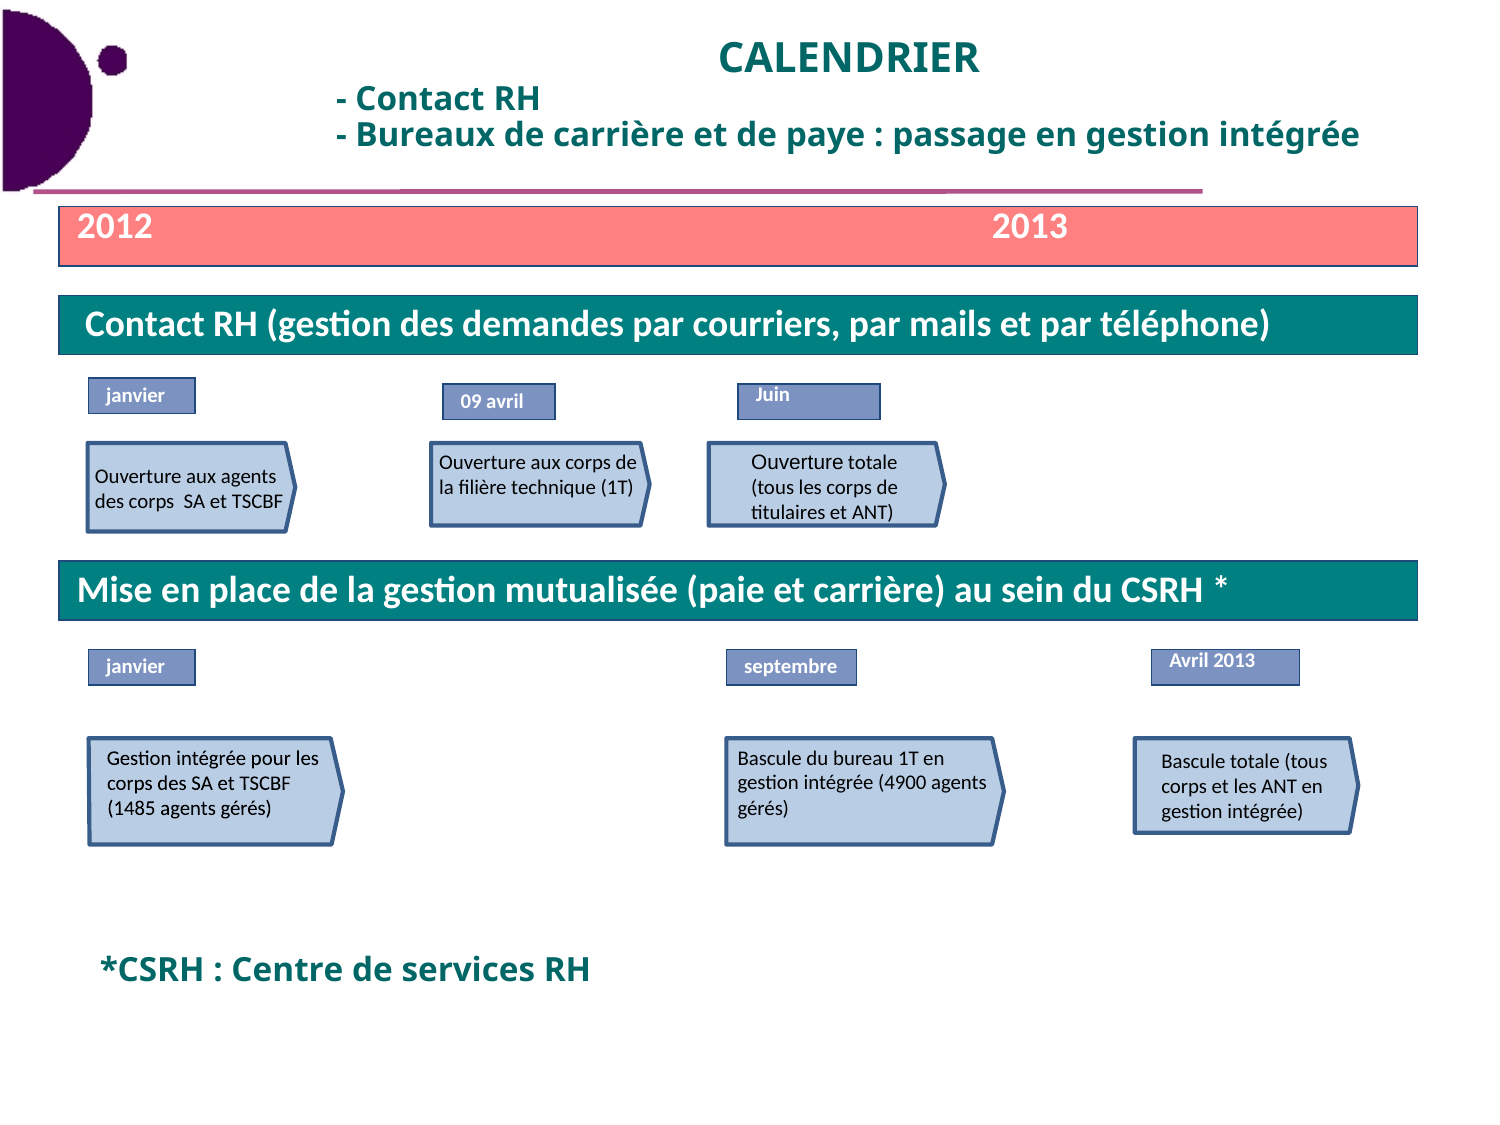

CALENDRIER
- Contact RH
- Bureaux de carrière et de paye : passage en gestion intégrée
 -
2012 2013
 Contact RH (gestion des demandes par courriers, par mails et par téléphone)
janvier
09 avril
Juin
Ouverture aux agents
des corps SA et TSCBF
Ouverture aux corps de la filière technique (1T)
Ouverture totale
(tous les corps de titulaires et ANT)
Mise en place de la gestion mutualisée (paie et carrière) au sein du CSRH *
janvier
septembre
Avril 2013
Gestion intégrée pour les corps des SA et TSCBF (1485 agents gérés)
Bascule du bureau 1T en gestion intégrée (4900 agents gérés)
Bascule totale (tous corps et les ANT en gestion intégrée)
*CSRH : Centre de services RH